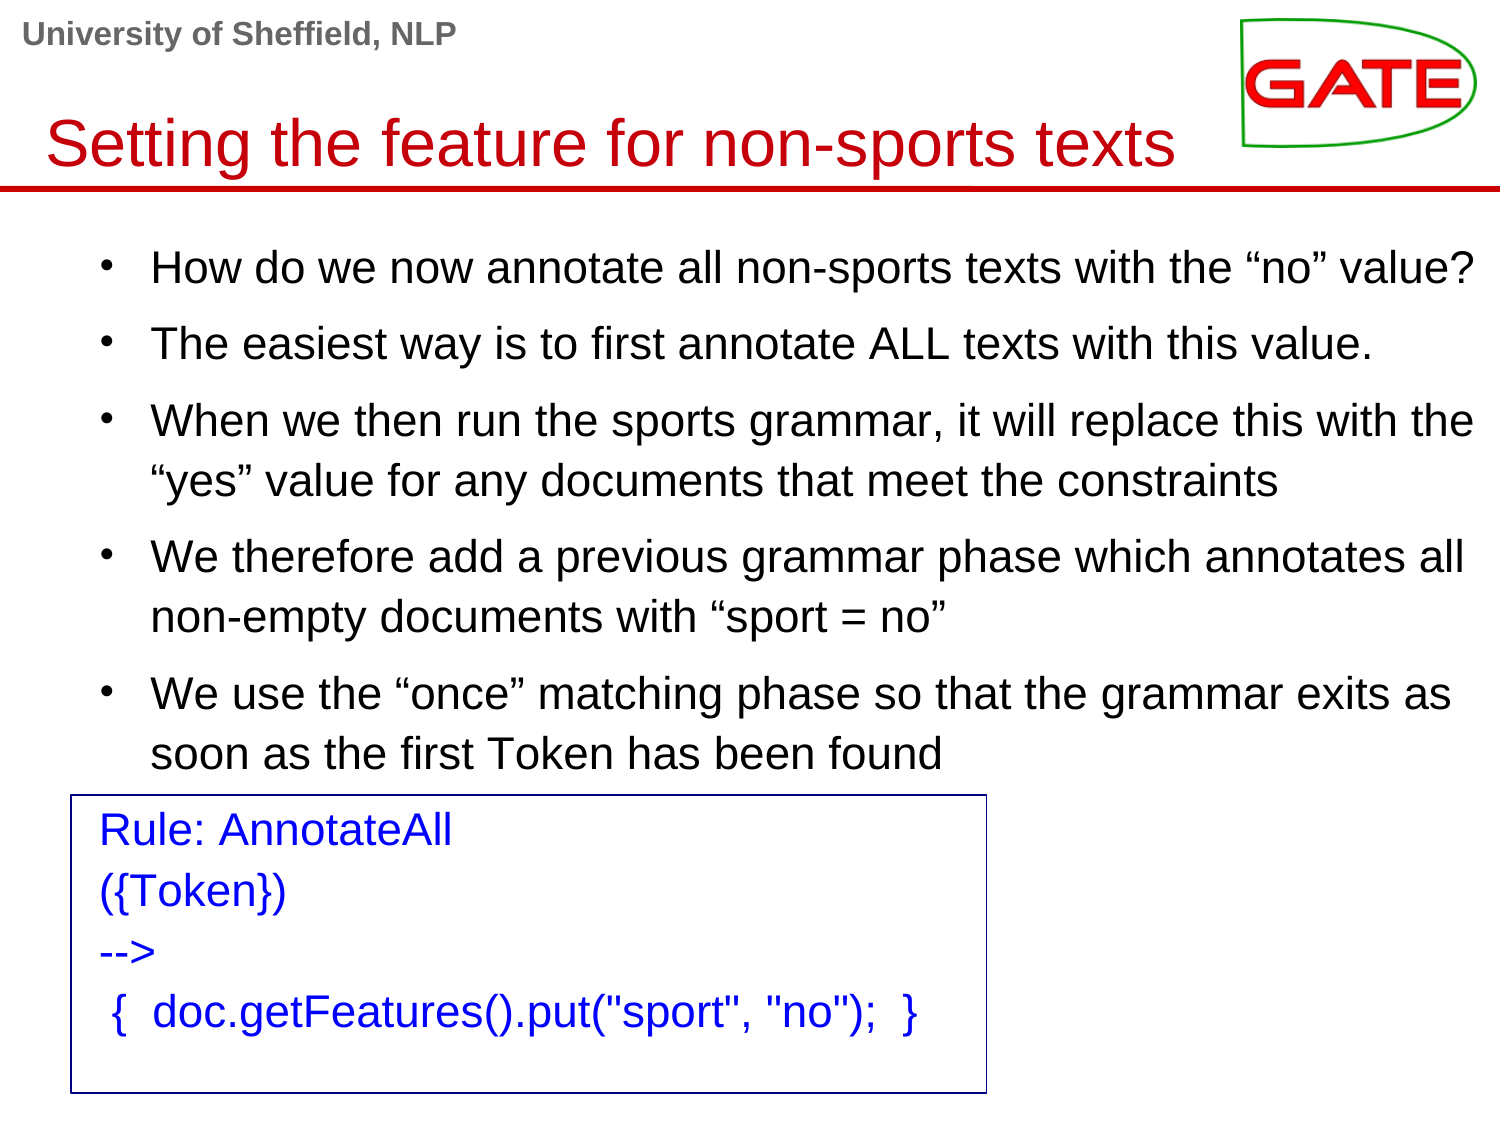

# Setting the feature for non-sports texts
How do we now annotate all non-sports texts with the “no” value?
The easiest way is to first annotate ALL texts with this value.
When we then run the sports grammar, it will replace this with the “yes” value for any documents that meet the constraints
We therefore add a previous grammar phase which annotates all non-empty documents with “sport = no”
We use the “once” matching phase so that the grammar exits as soon as the first Token has been found
Rule: AnnotateAll
({Token})
-->
 { doc.getFeatures().put("sport", "no"); }